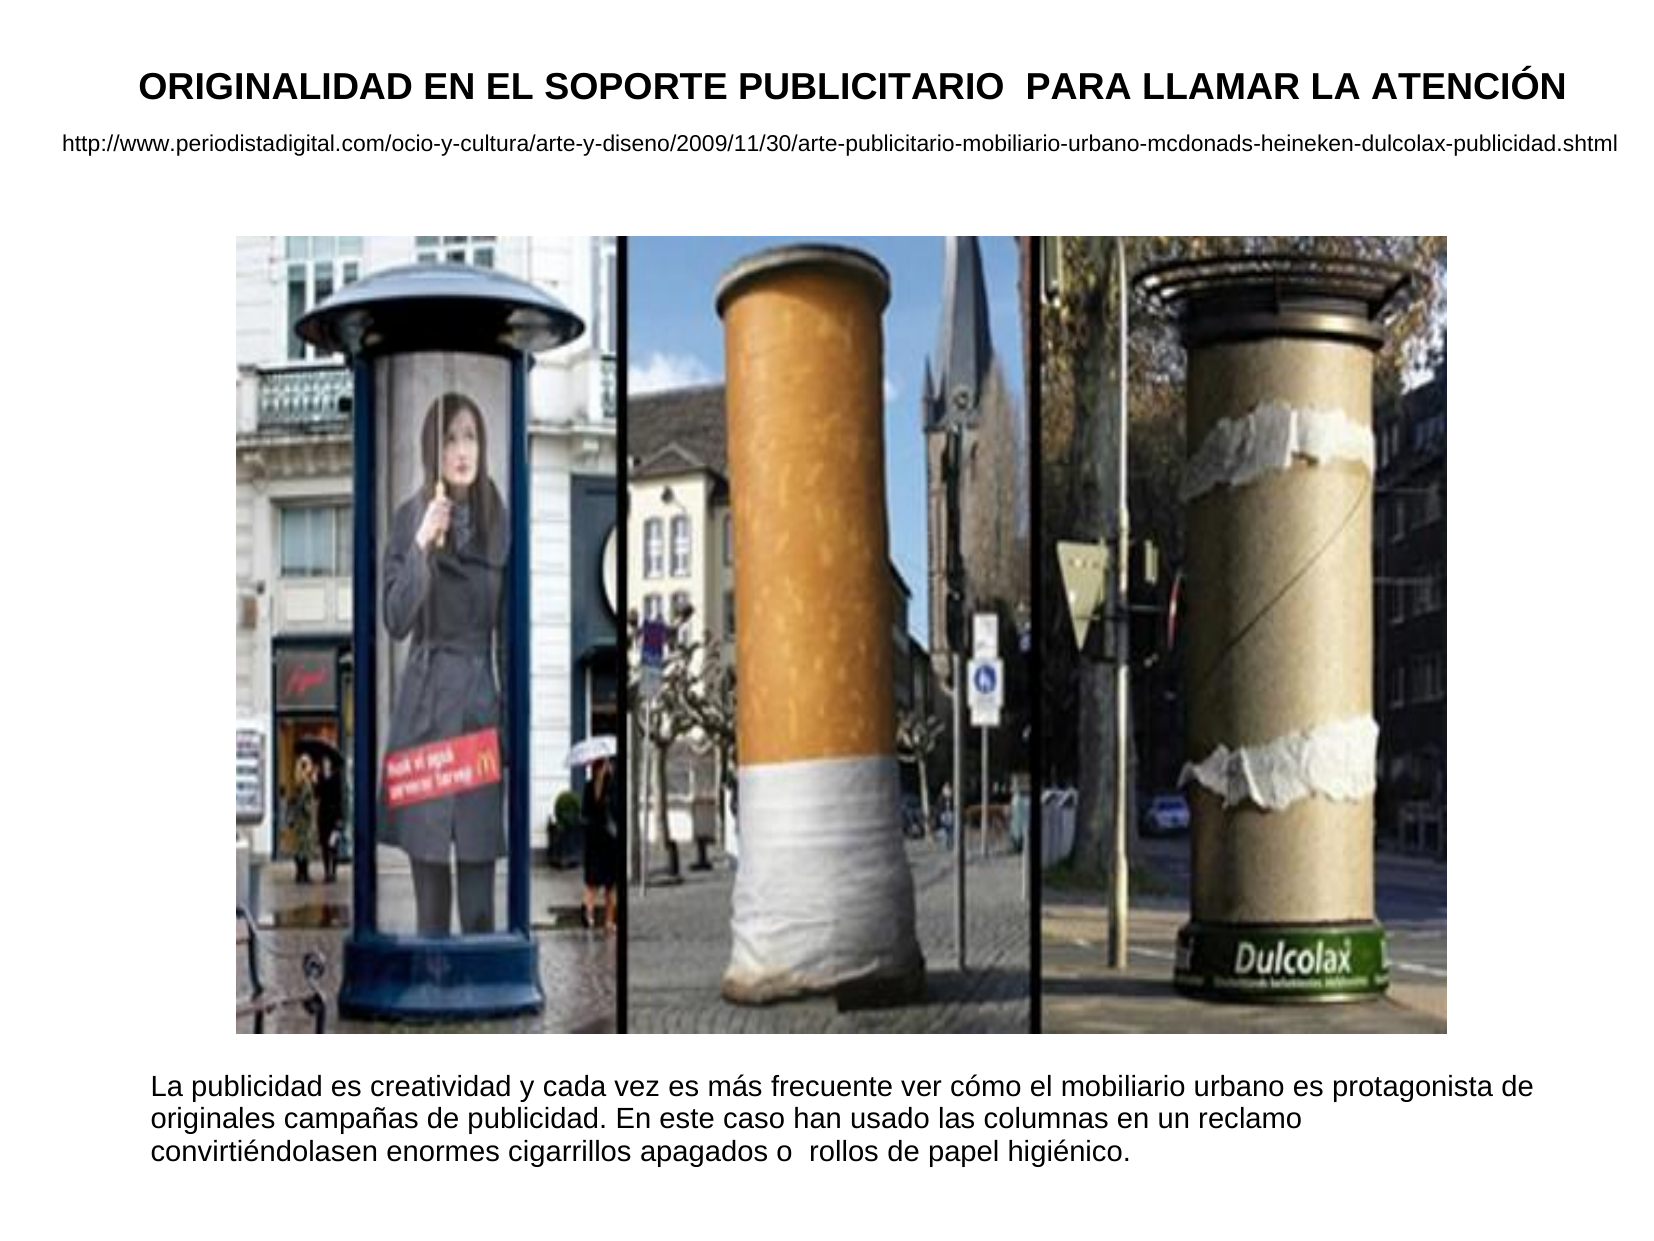

# ORIGINALIDAD EN EL SOPORTE PUBLICITARIO PARA LLAMAR LA ATENCIÓN
http://www.periodistadigital.com/ocio-y-cultura/arte-y-diseno/2009/11/30/arte-publicitario-mobiliario-urbano-mcdonads-heineken-dulcolax-publicidad.shtml
La publicidad es creatividad y cada vez es más frecuente ver cómo el mobiliario urbano es protagonista de originales campañas de publicidad. En este caso han usado las columnas en un reclamo convirtiéndolasen enormes cigarrillos apagados o rollos de papel higiénico.